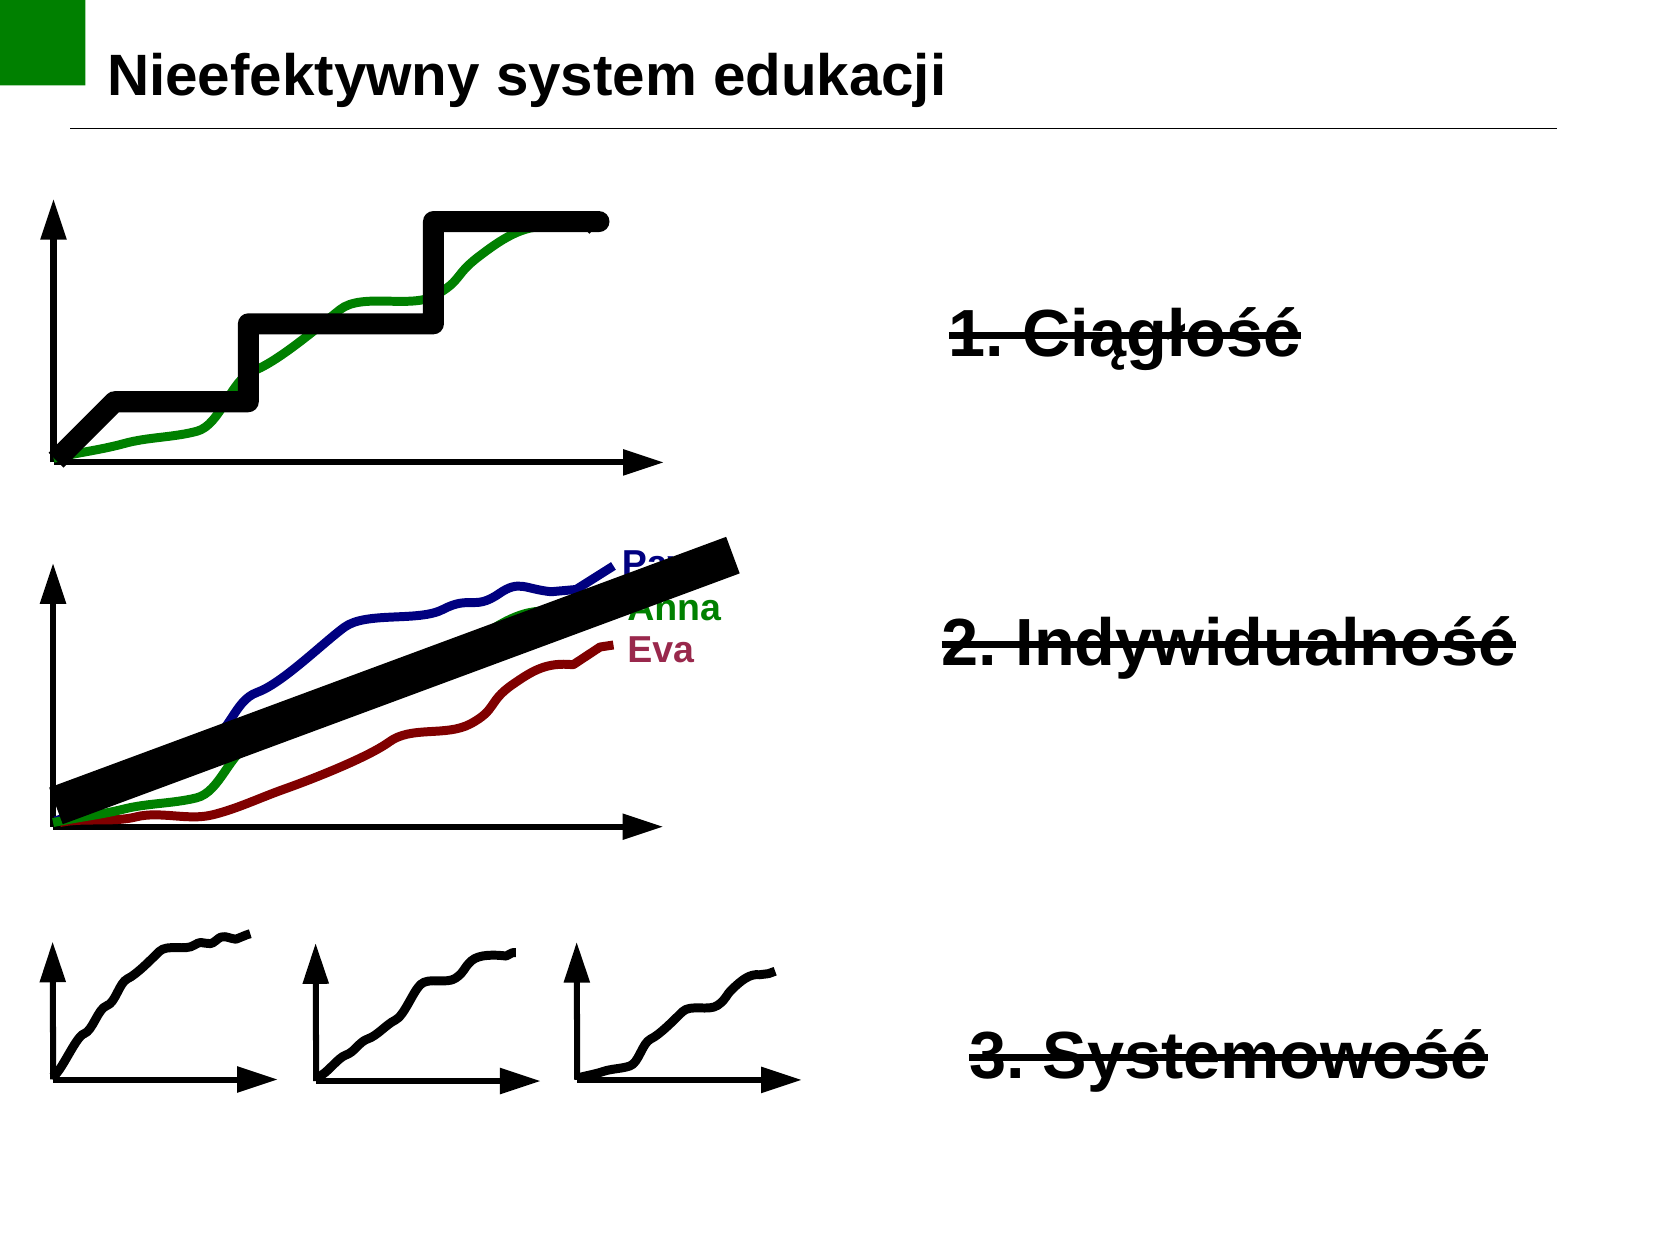

Nieefektywny system edukacji
1. Ciągłość
Pavel
Anna
2. Indywidualność
Eva
3. Systemowość